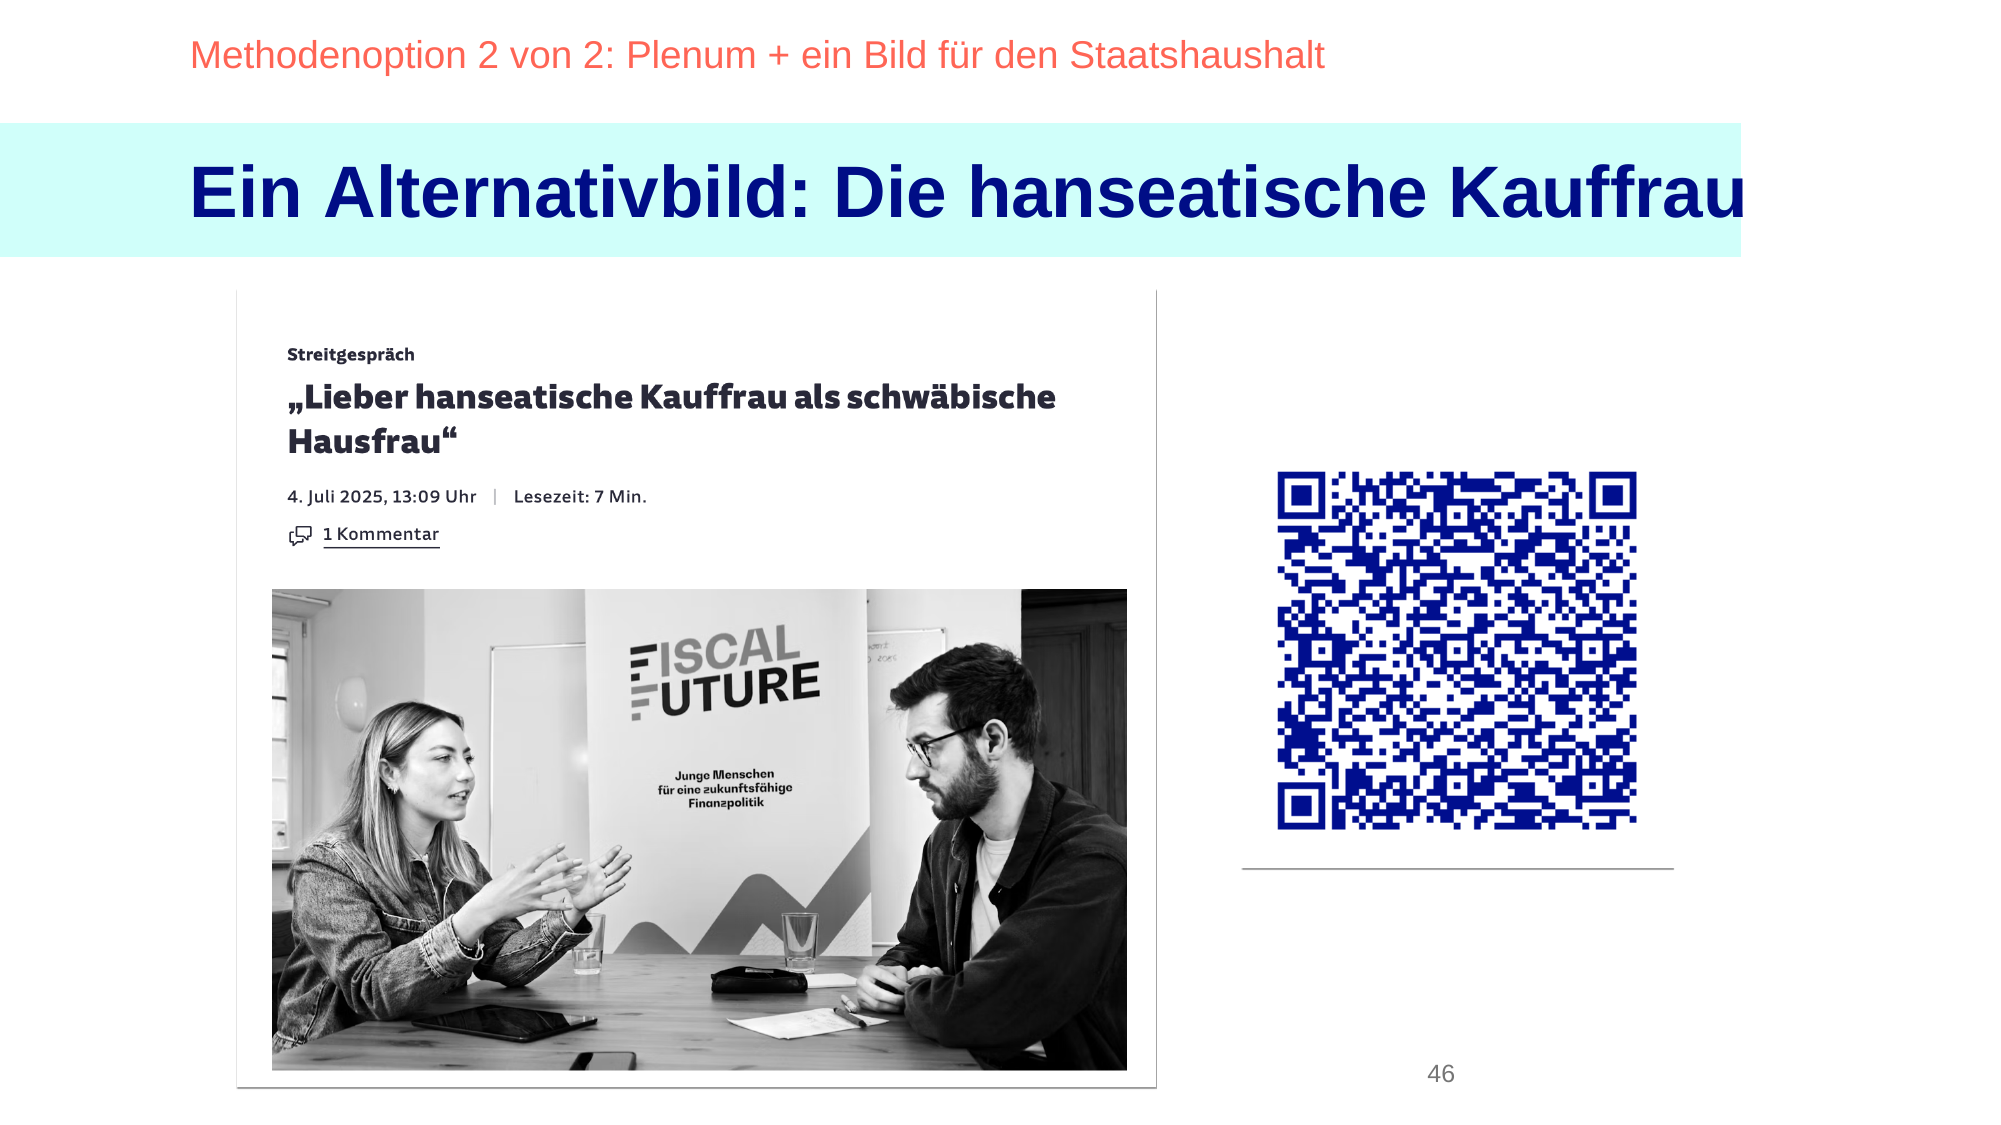

Methodenoption 2 von 2: Plenum + ein Bild für den Staatshaushalt
# Ein Alternativbild: Die hanseatische Kauffrau
45